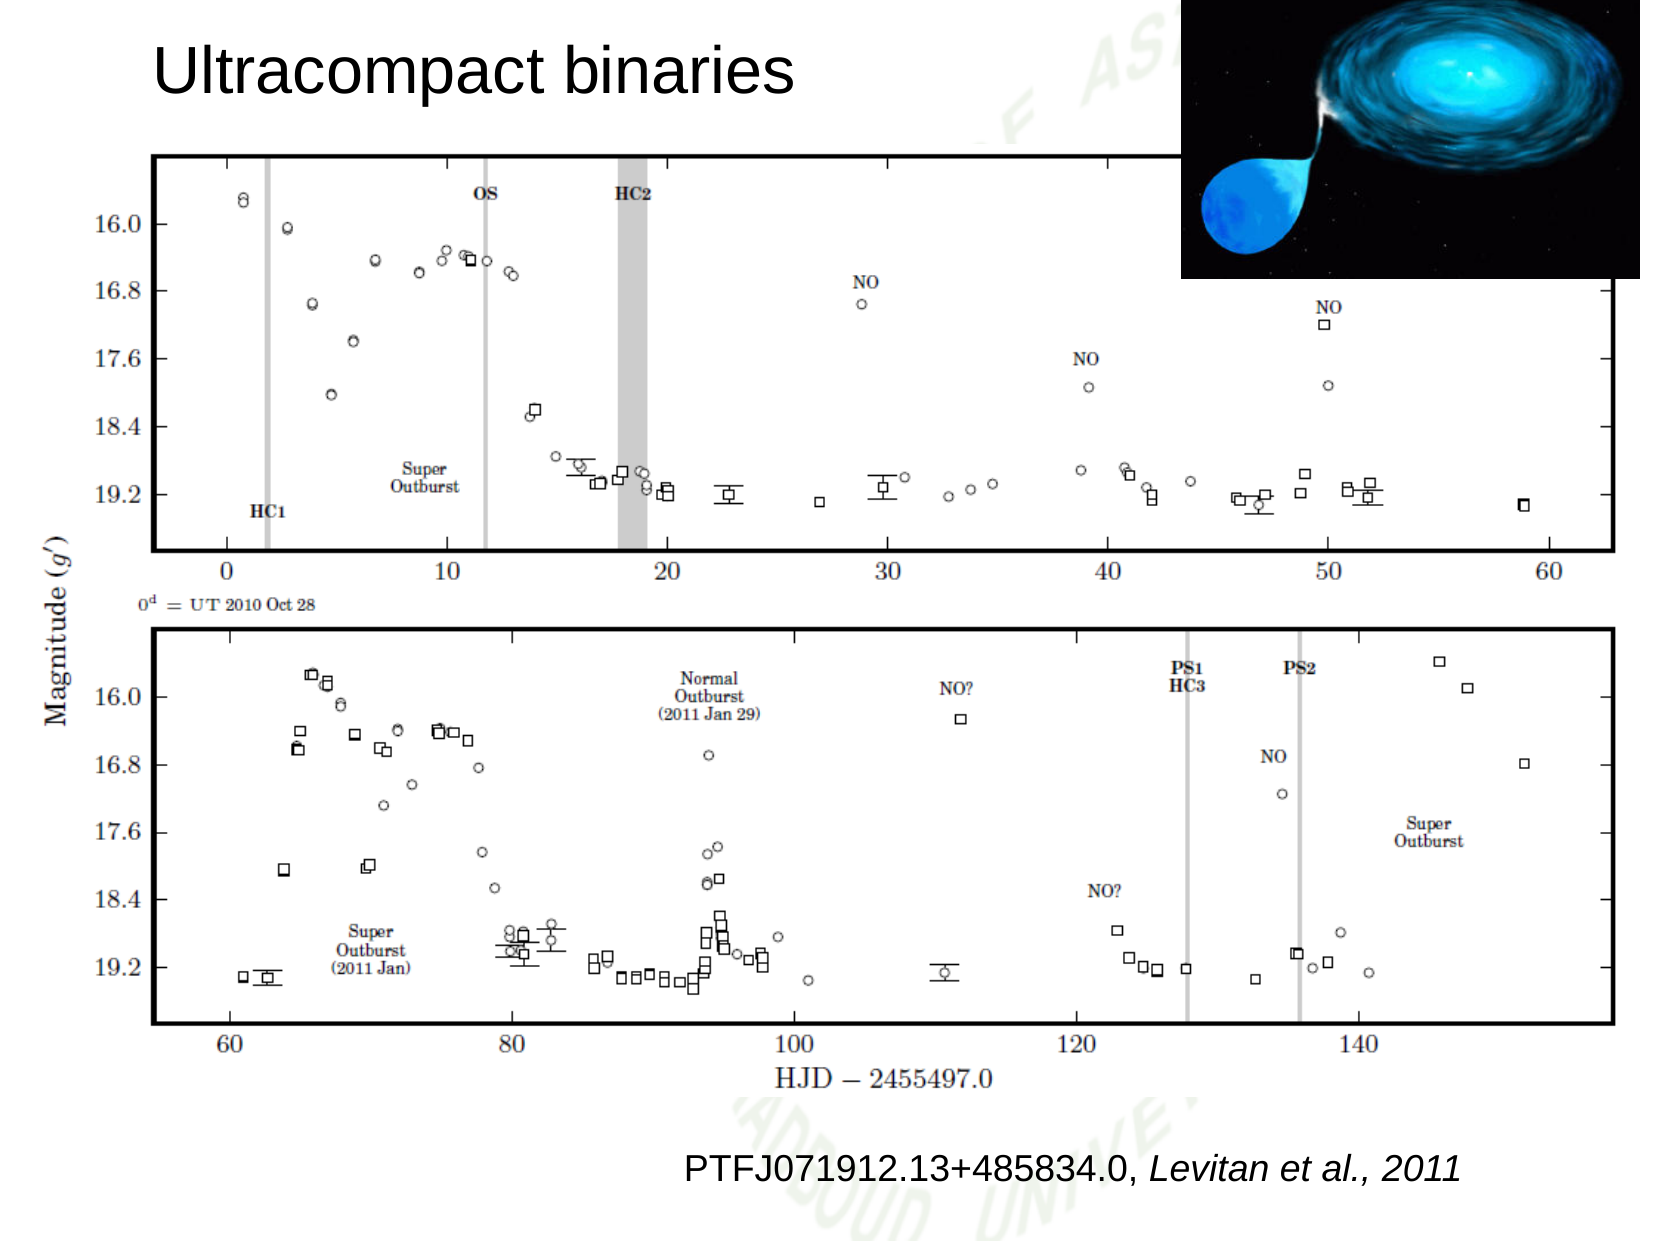

Ultracompact binaries
PTFJ071912.13+485834.0, Levitan et al., 2011